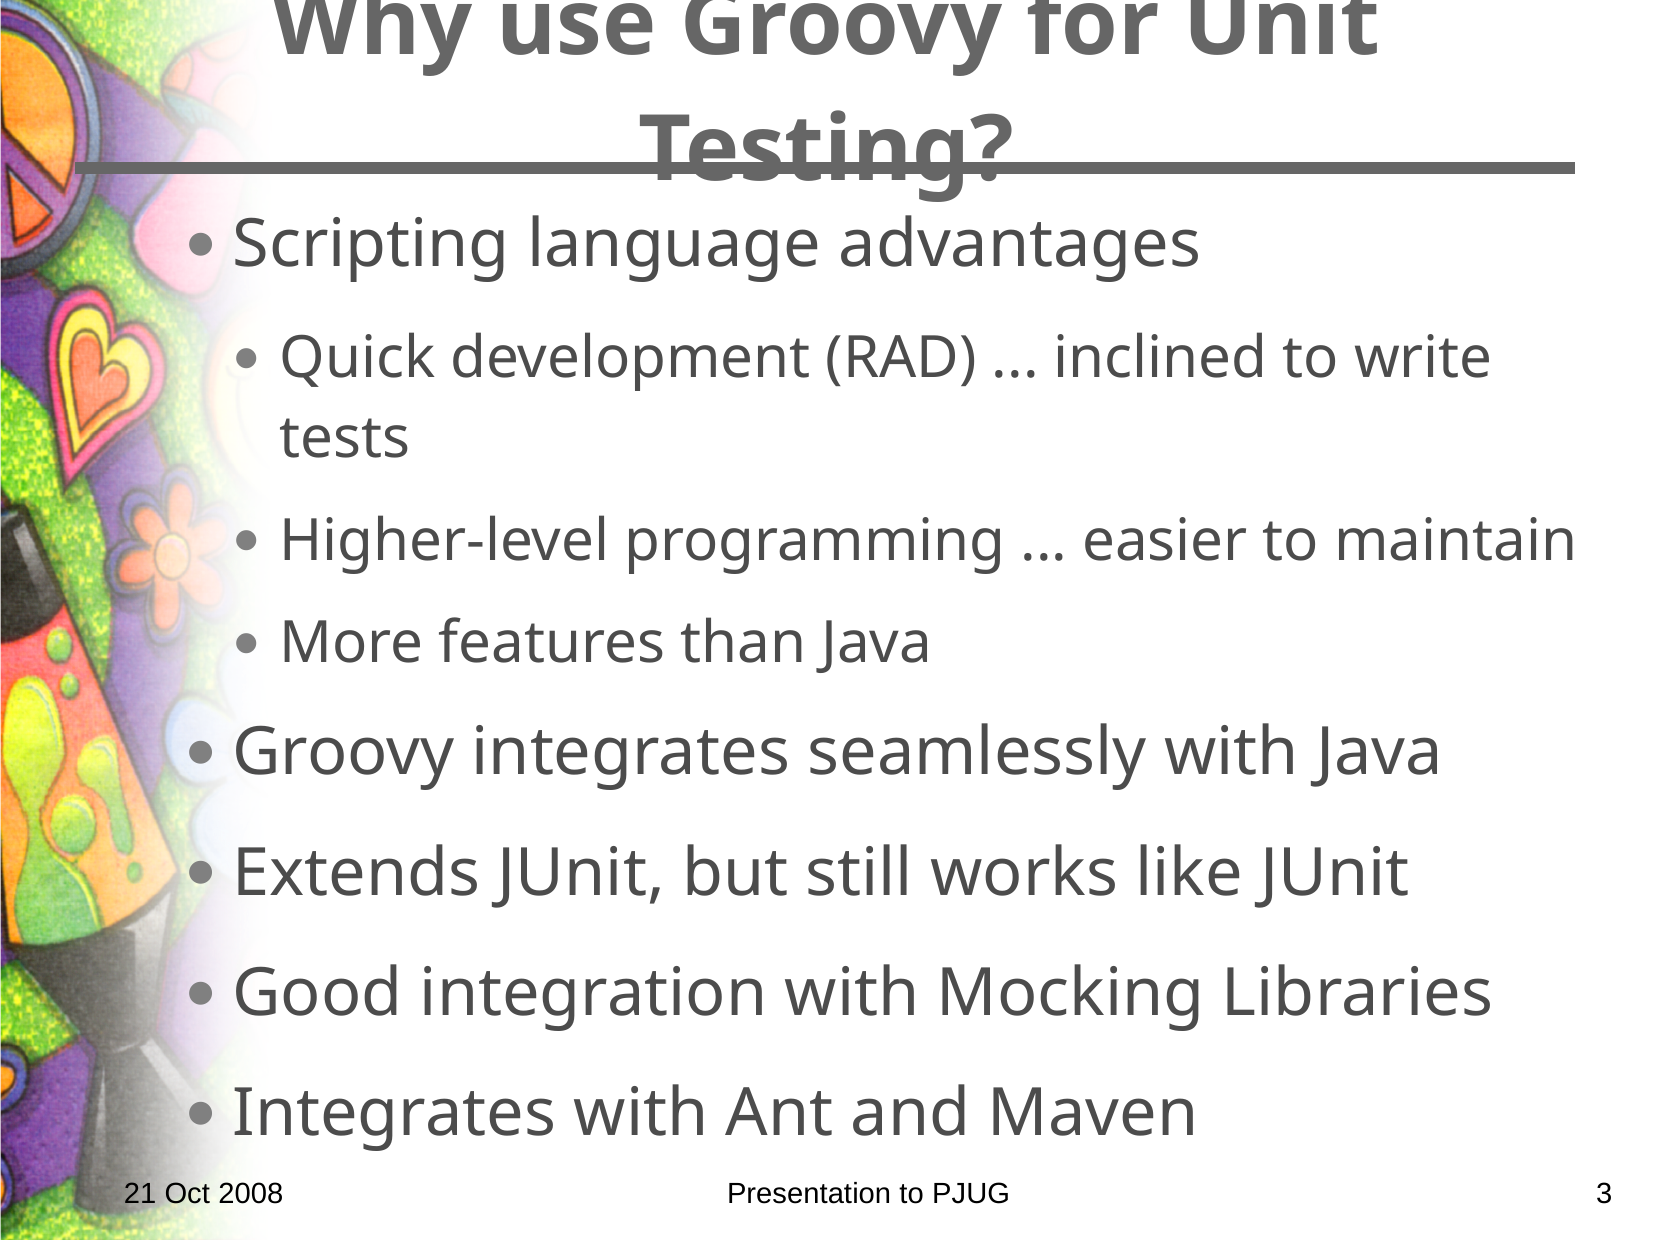

# Why use Groovy for Unit Testing?
Scripting language advantages
Quick development (RAD) ... inclined to write tests
Higher-level programming ... easier to maintain
More features than Java
Groovy integrates seamlessly with Java
Extends JUnit, but still works like JUnit
Good integration with Mocking Libraries
Integrates with Ant and Maven
21 Oct 2008
Presentation to PJUG
3